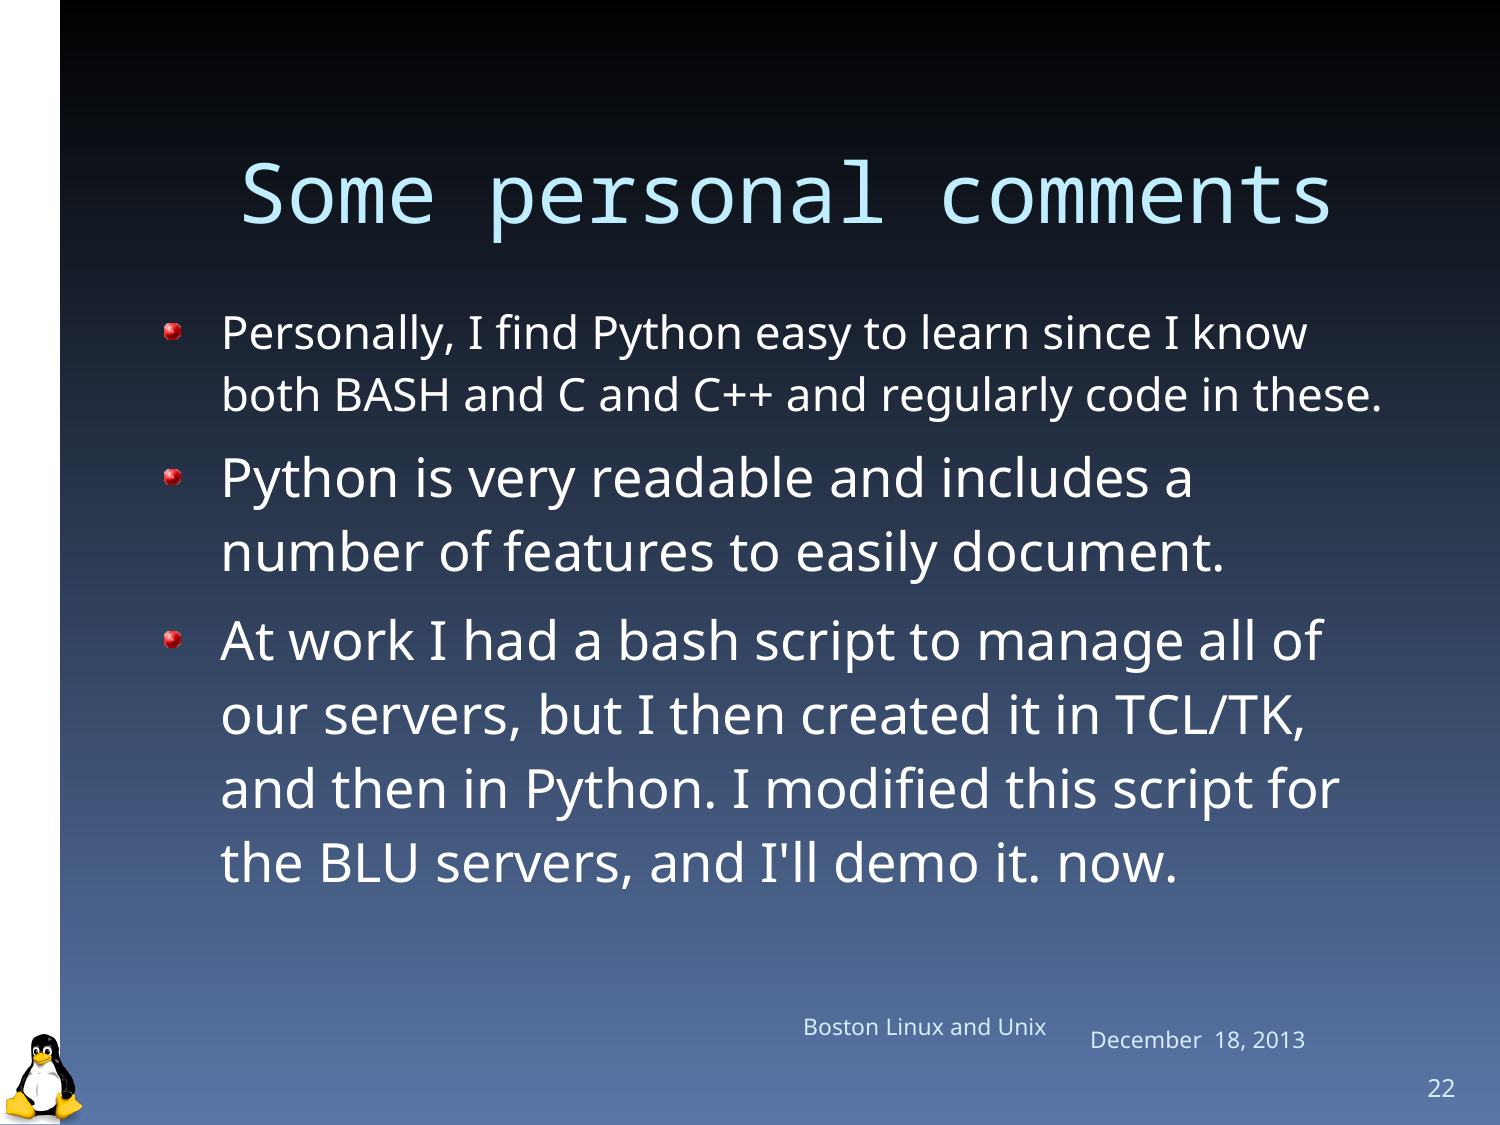

# Some personal comments
Personally, I find Python easy to learn since I know both BASH and C and C++ and regularly code in these.
Python is very readable and includes a number of features to easily document.
At work I had a bash script to manage all of our servers, but I then created it in TCL/TK, and then in Python. I modified this script for the BLU servers, and I'll demo it. now.
December 18, 2013
22